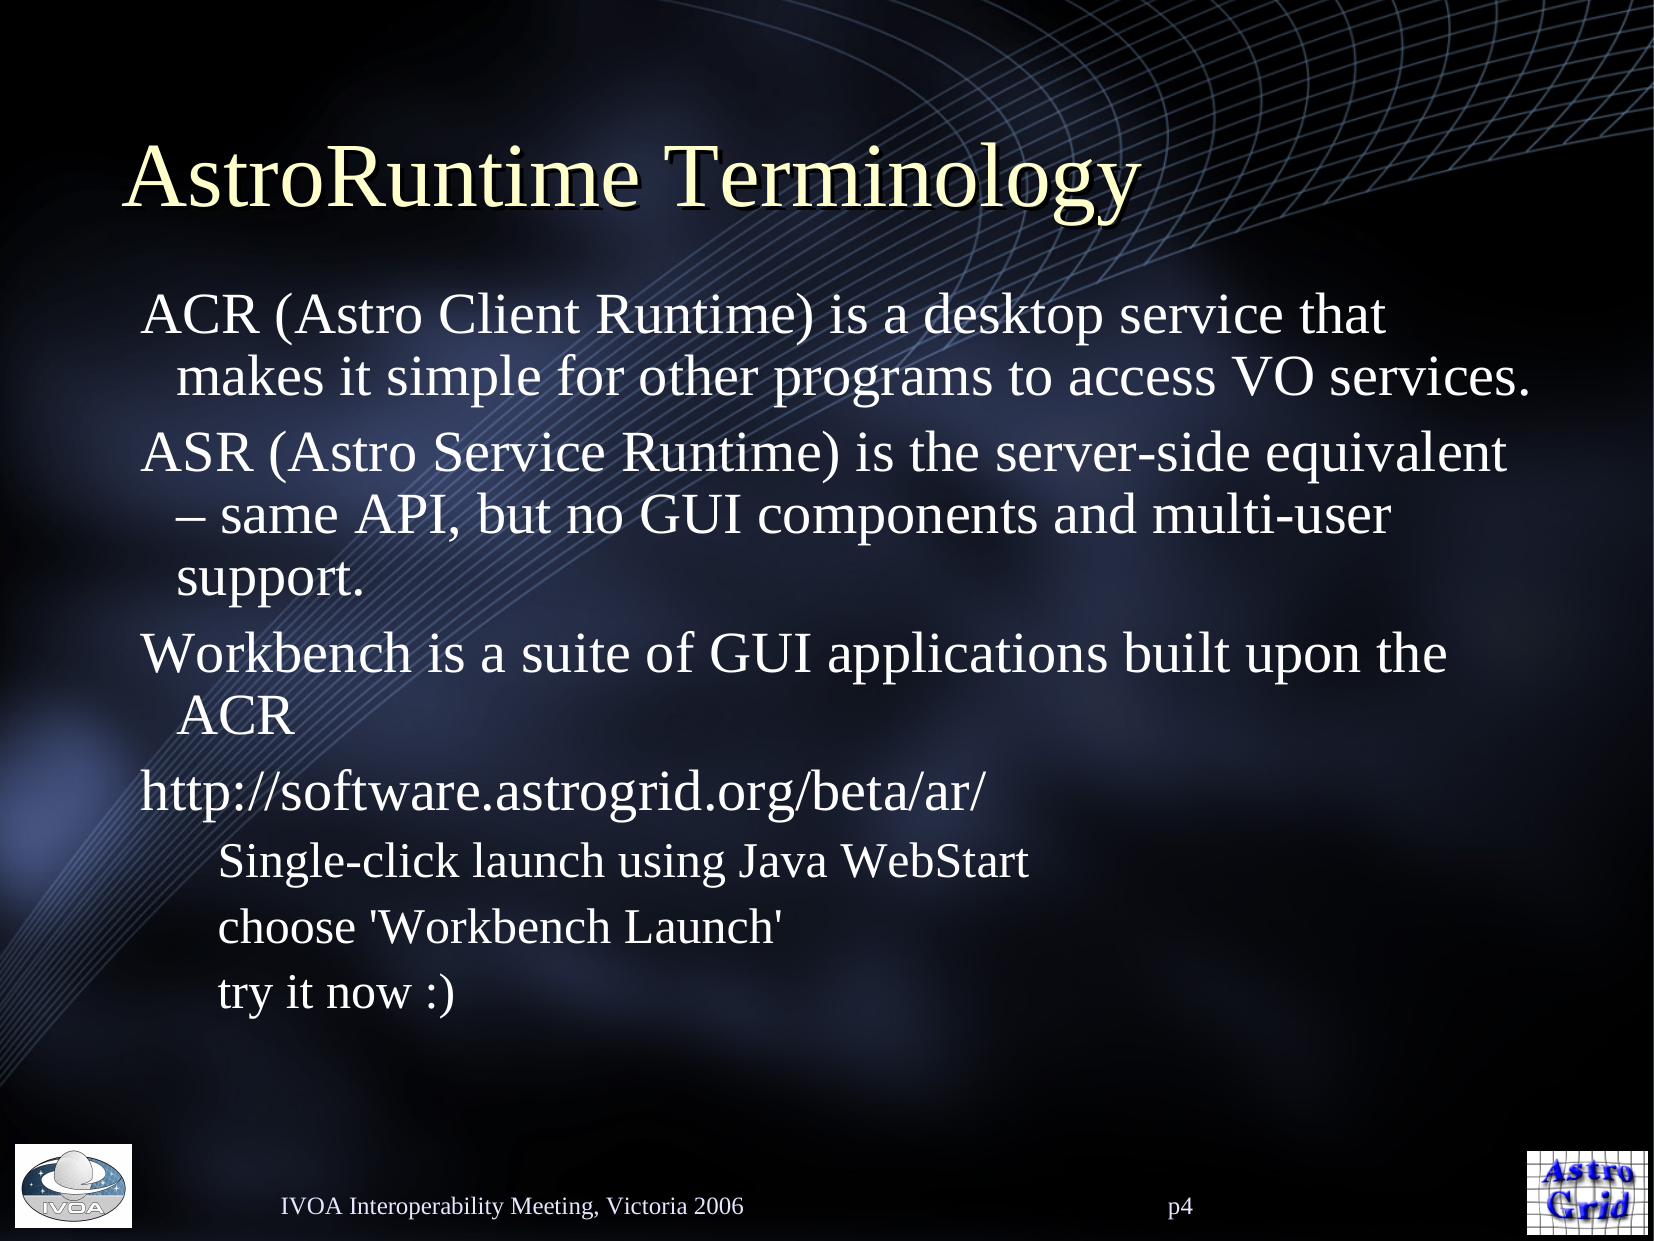

# AstroRuntime Terminology
ACR (Astro Client Runtime) is a desktop service that makes it simple for other programs to access VO services.
ASR (Astro Service Runtime) is the server-side equivalent – same API, but no GUI components and multi-user support.
Workbench is a suite of GUI applications built upon the ACR
http://software.astrogrid.org/beta/ar/
Single-click launch using Java WebStart
choose 'Workbench Launch'
try it now :)